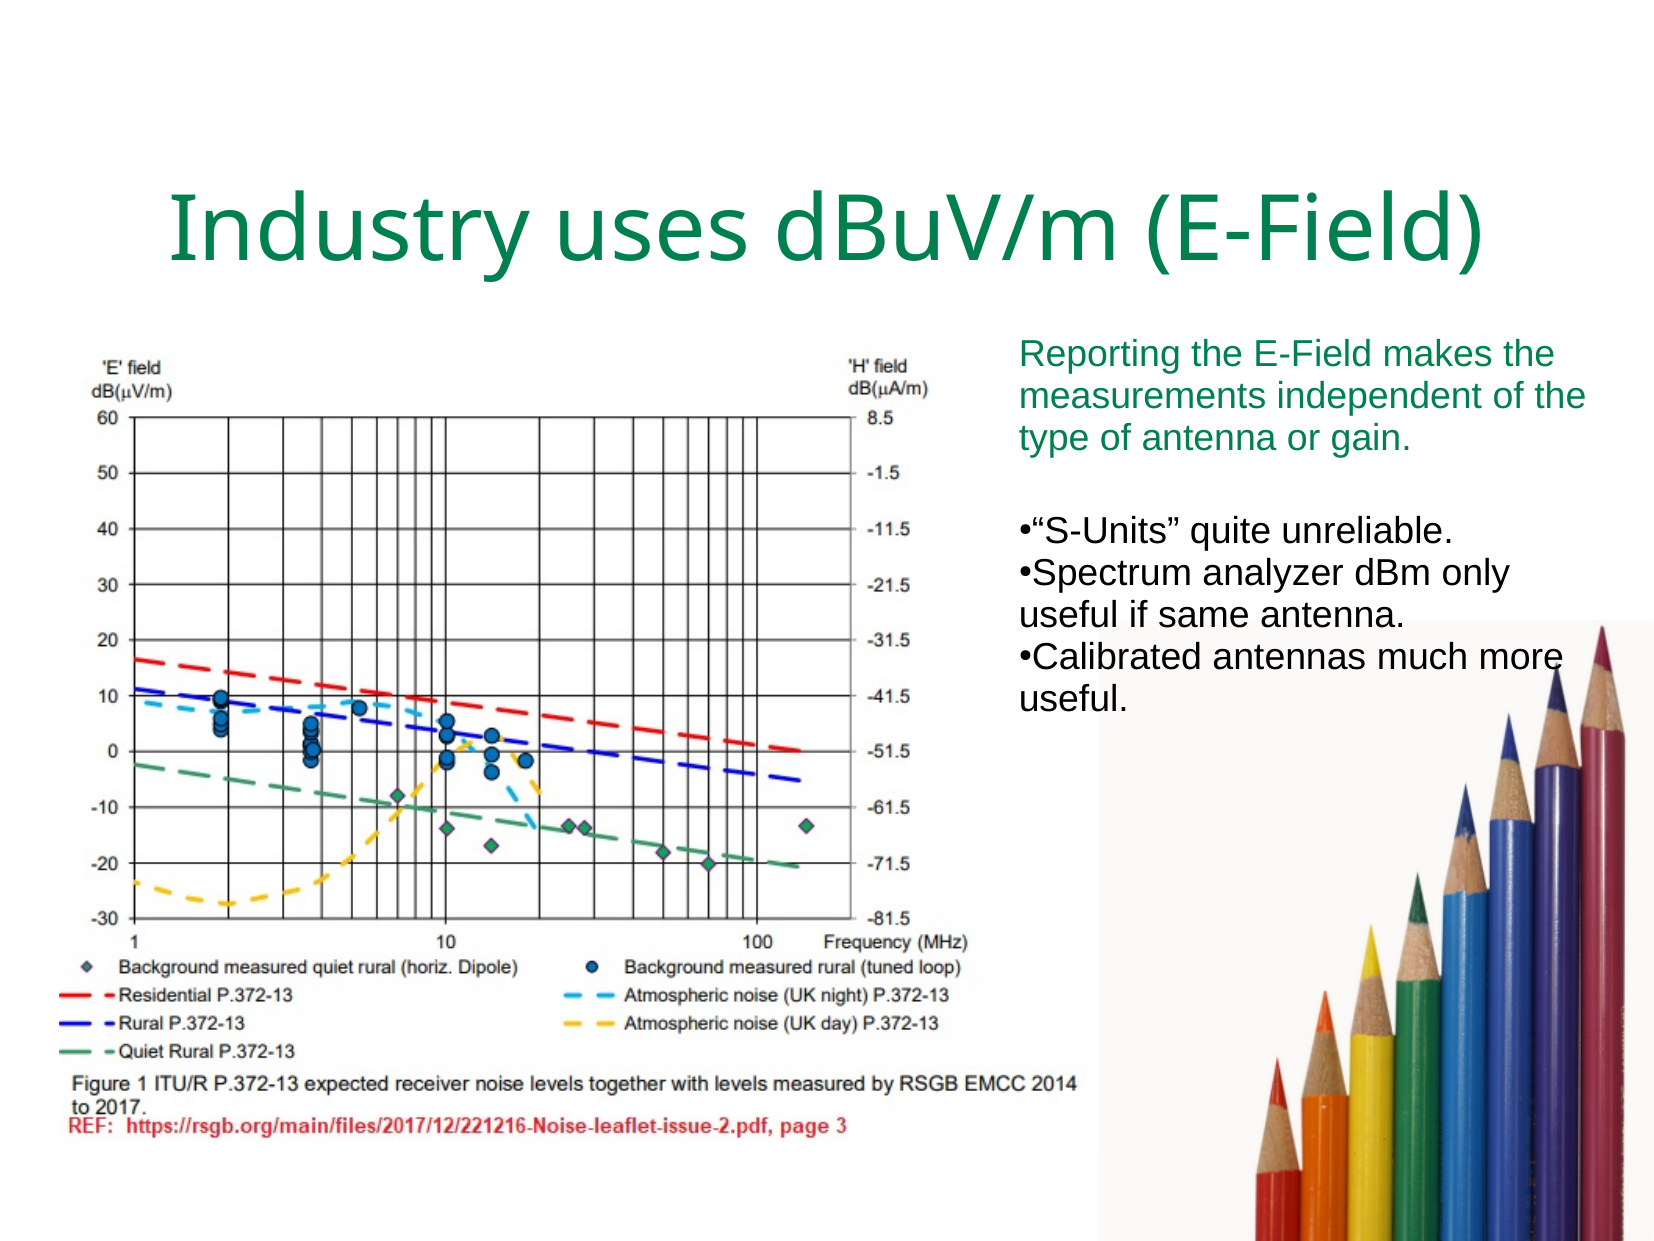

# Industry uses dBuV/m (E-Field)
Reporting the E-Field makes the measurements independent of the type of antenna or gain.
“S-Units” quite unreliable.
Spectrum analyzer dBm only useful if same antenna.
Calibrated antennas much more useful.